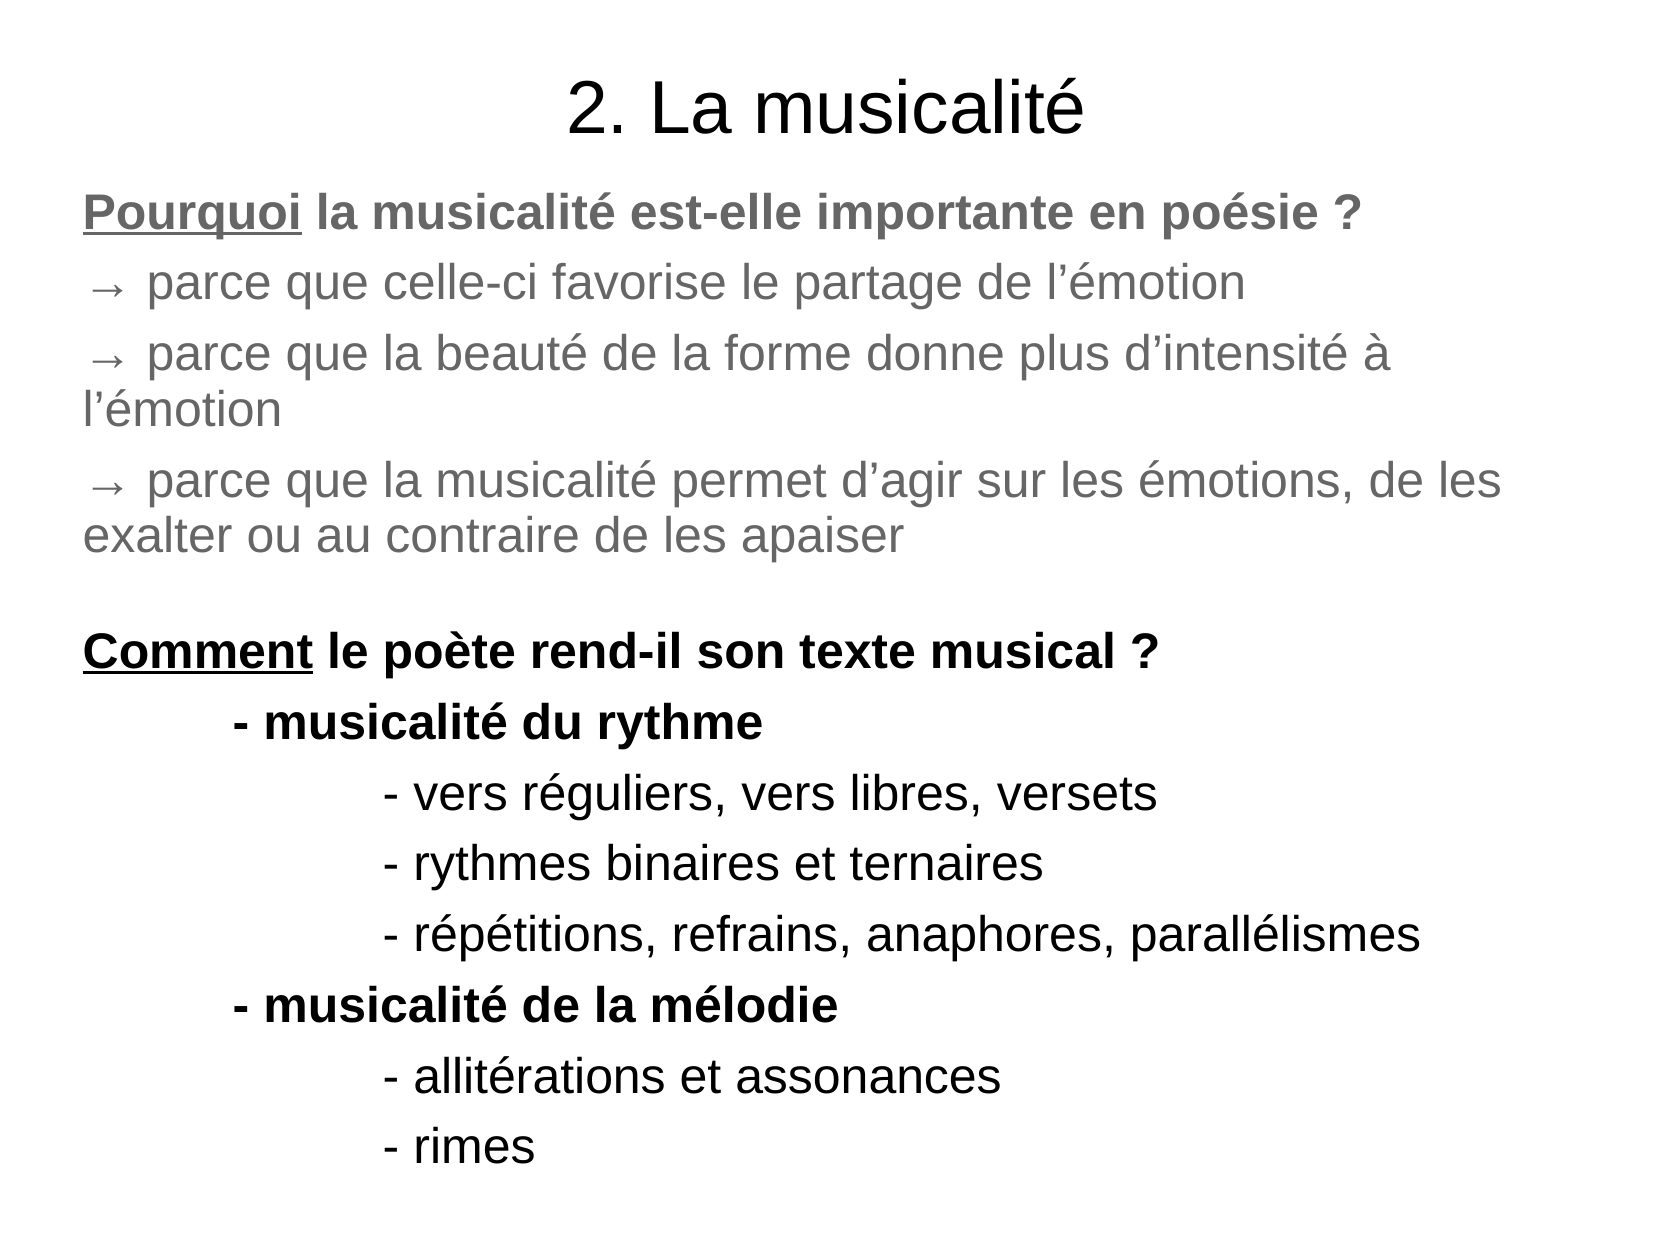

# 2. La musicalité
Pourquoi la musicalité est-elle importante en poésie ?
→ parce que celle-ci favorise le partage de l’émotion
→ parce que la beauté de la forme donne plus d’intensité à l’émotion
→ parce que la musicalité permet d’agir sur les émotions, de les exalter ou au contraire de les apaiser
Comment le poète rend-il son texte musical ?
- musicalité du rythme
- vers réguliers, vers libres, versets
- rythmes binaires et ternaires
- répétitions, refrains, anaphores, parallélismes
- musicalité de la mélodie
- allitérations et assonances
- rimes